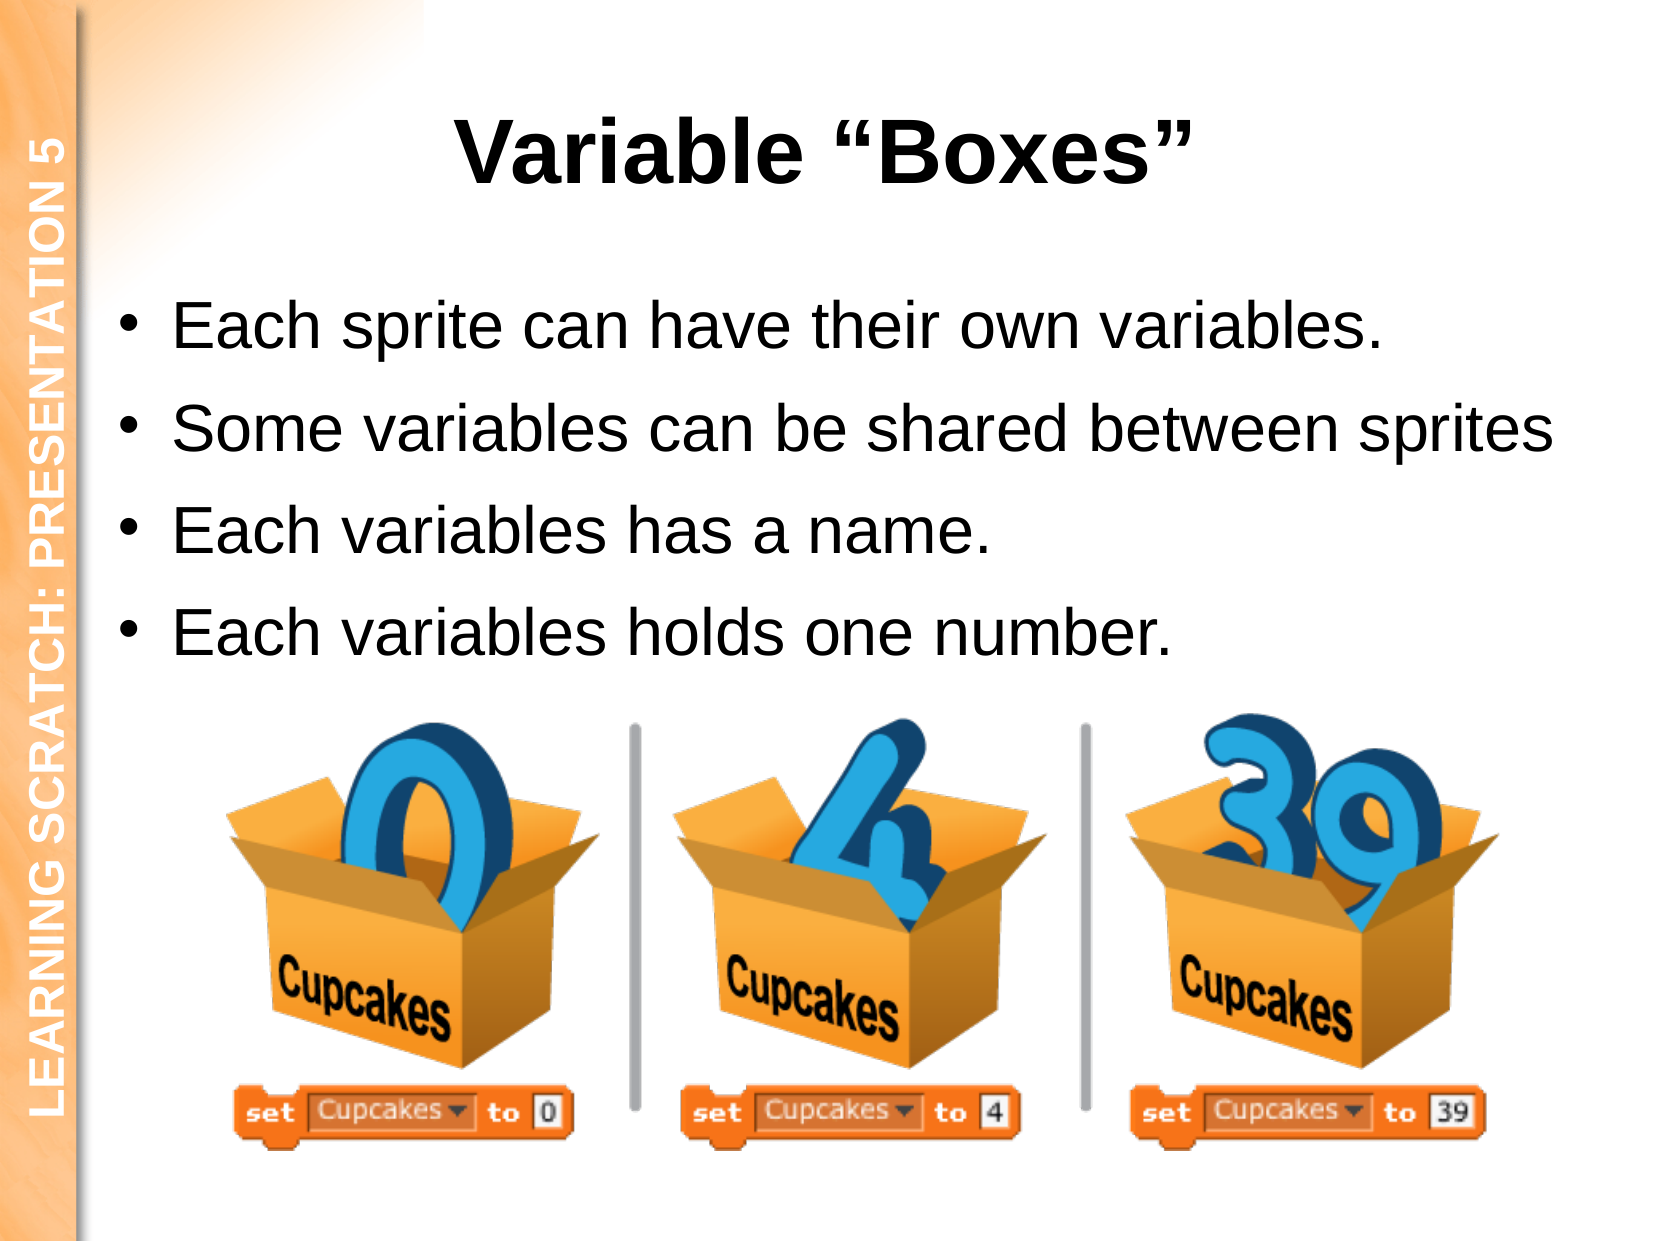

# Variable “Boxes”
Each sprite can have their own variables.
Some variables can be shared between sprites
Each variables has a name.
Each variables holds one number.